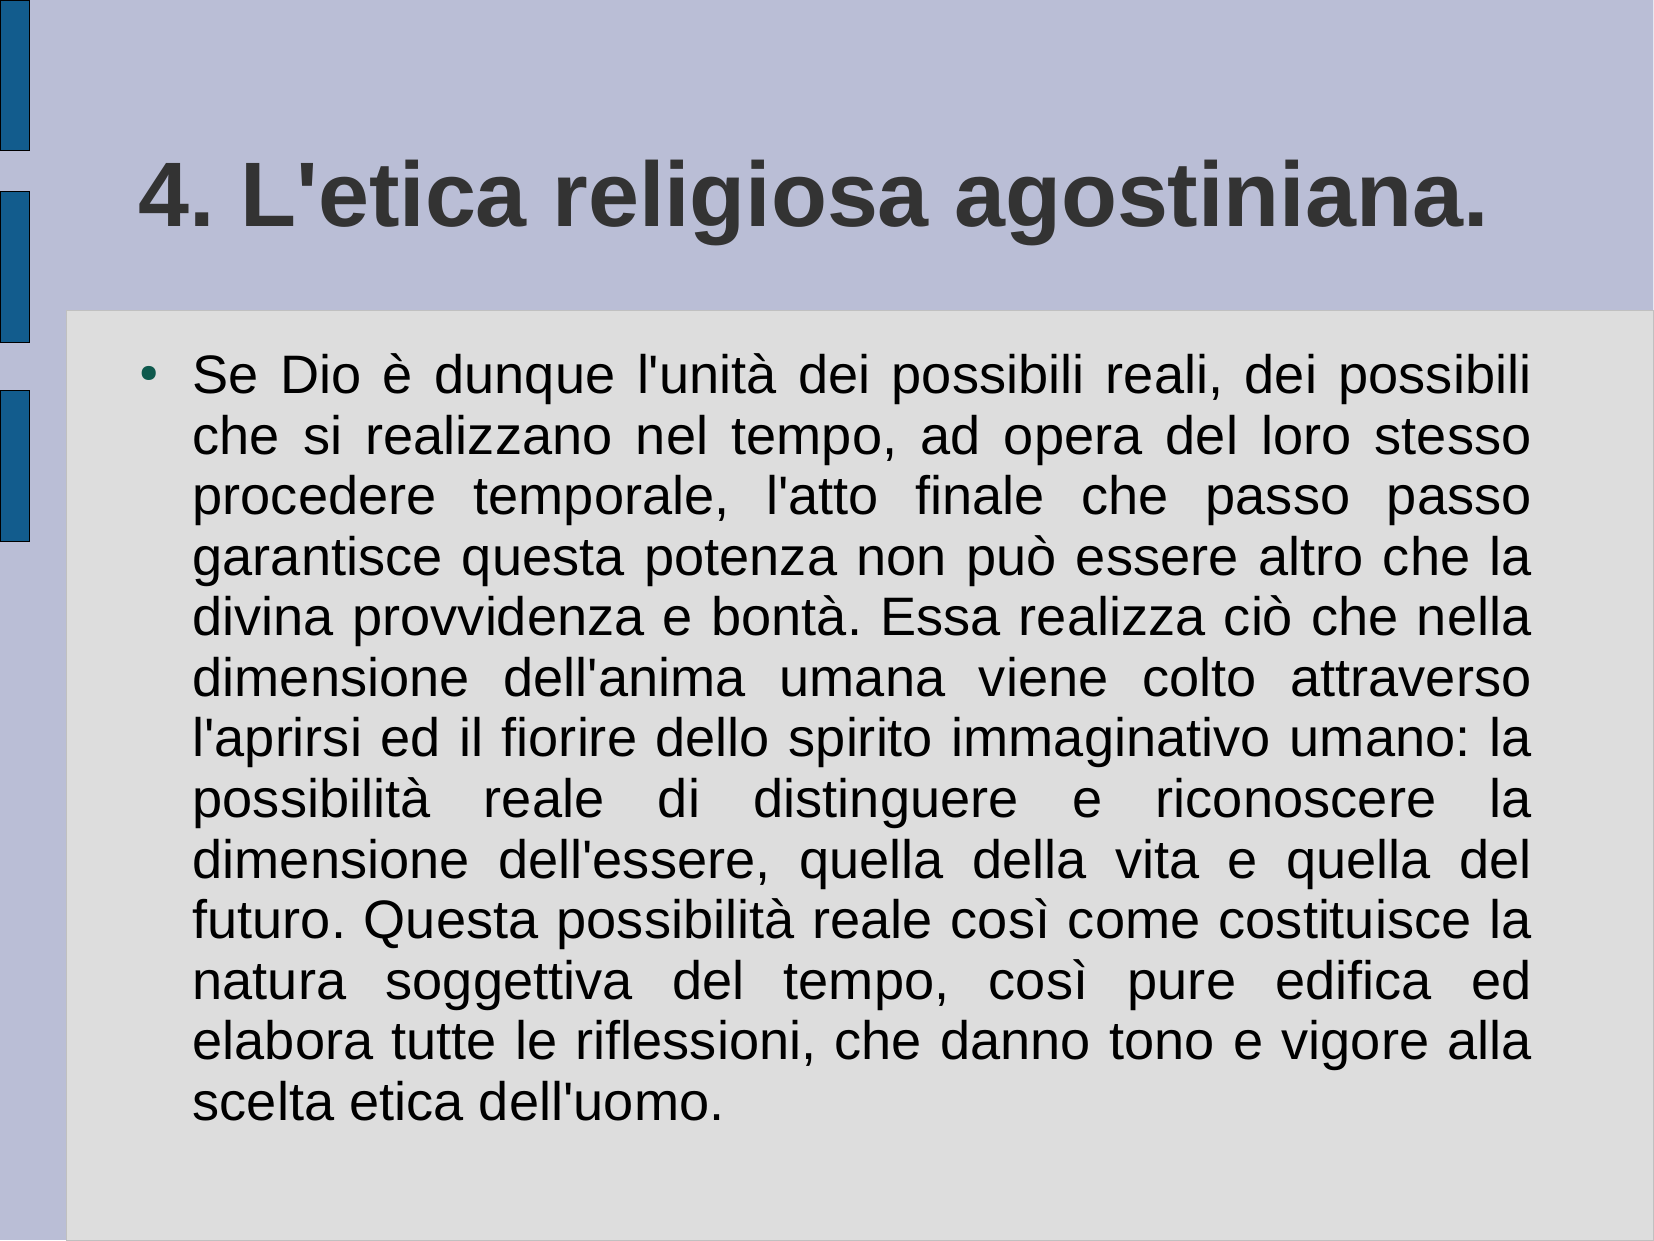

# 4. L'etica religiosa agostiniana.
Se Dio è dunque l'unità dei possibili reali, dei possibili che si realizzano nel tempo, ad opera del loro stesso procedere temporale, l'atto finale che passo passo garantisce questa potenza non può essere altro che la divina provvidenza e bontà. Essa realizza ciò che nella dimensione dell'anima umana viene colto attraverso l'aprirsi ed il fiorire dello spirito immaginativo umano: la possibilità reale di distinguere e riconoscere la dimensione dell'essere, quella della vita e quella del futuro. Questa possibilità reale così come costituisce la natura soggettiva del tempo, così pure edifica ed elabora tutte le riflessioni, che danno tono e vigore alla scelta etica dell'uomo.